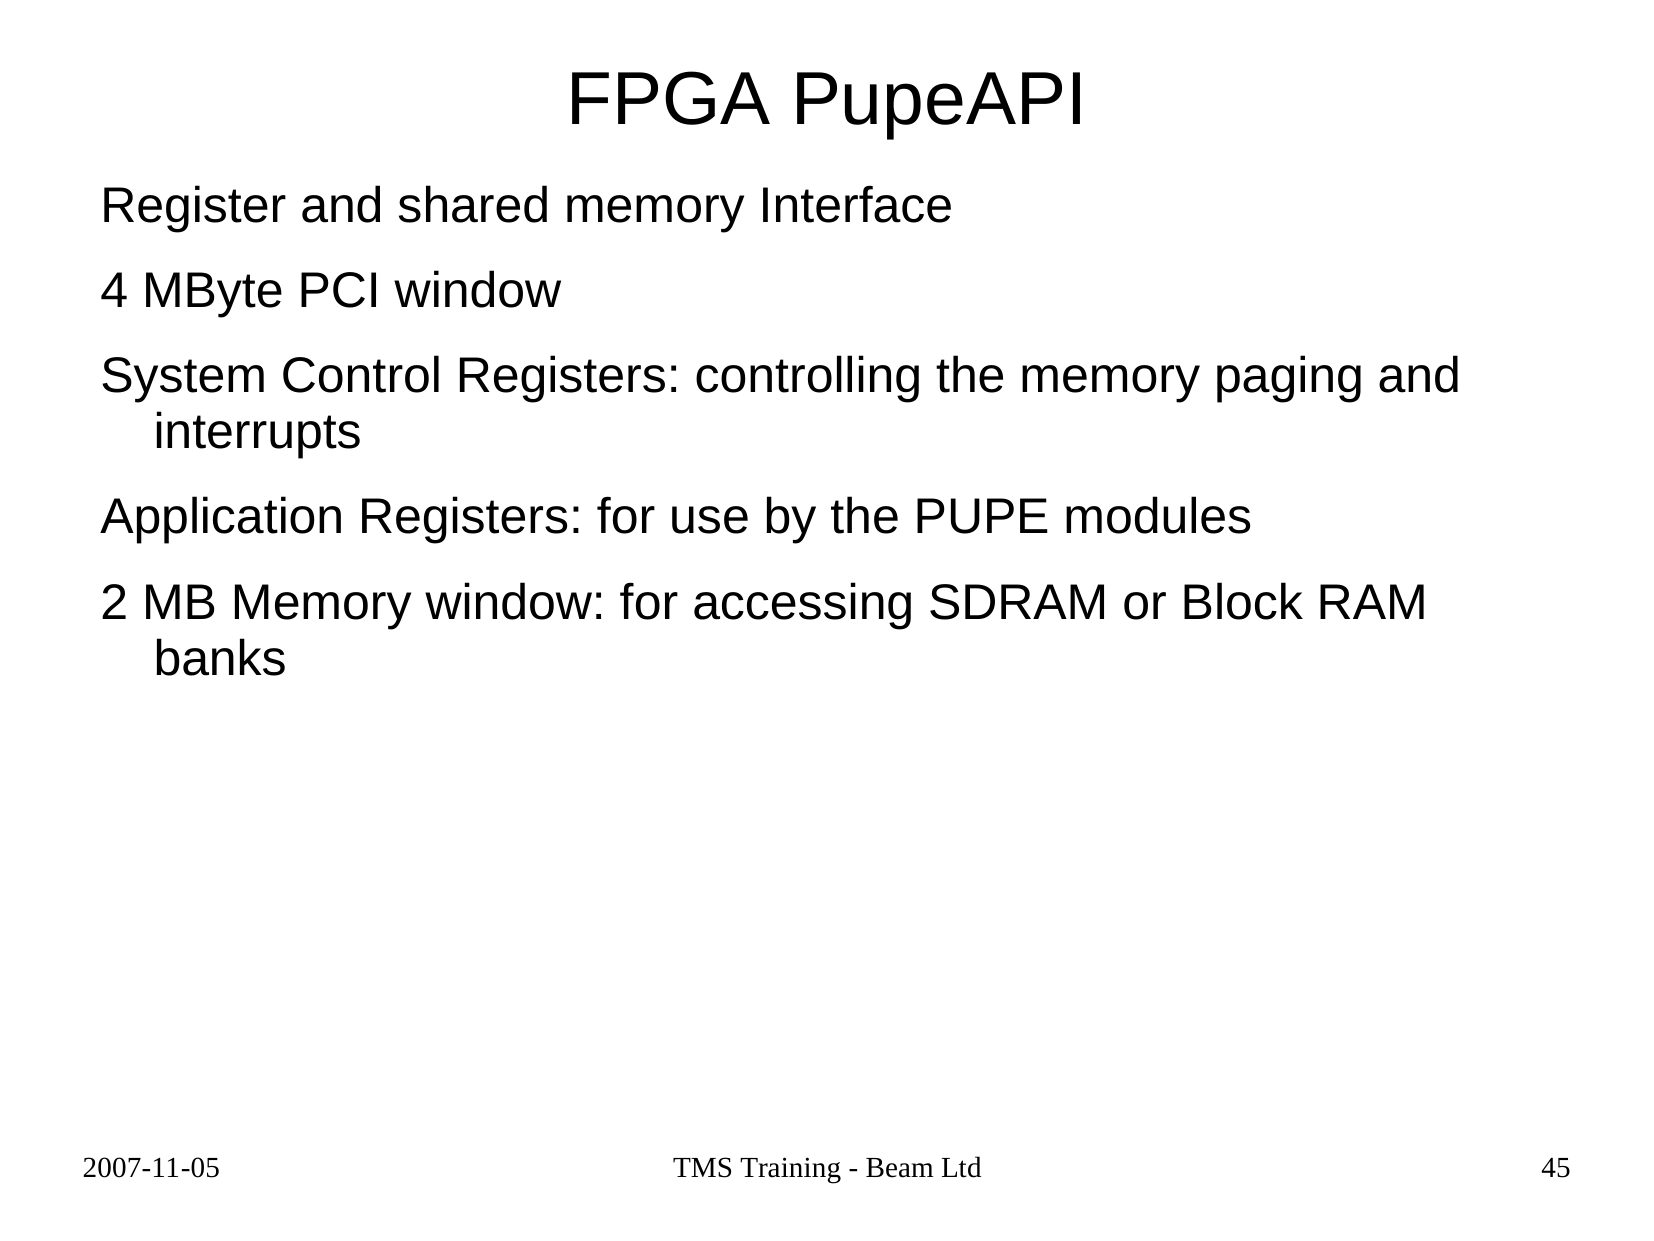

# FPGA PupeAPI
Register and shared memory Interface
4 MByte PCI window
System Control Registers: controlling the memory paging and interrupts
Application Registers: for use by the PUPE modules
2 MB Memory window: for accessing SDRAM or Block RAM banks
45